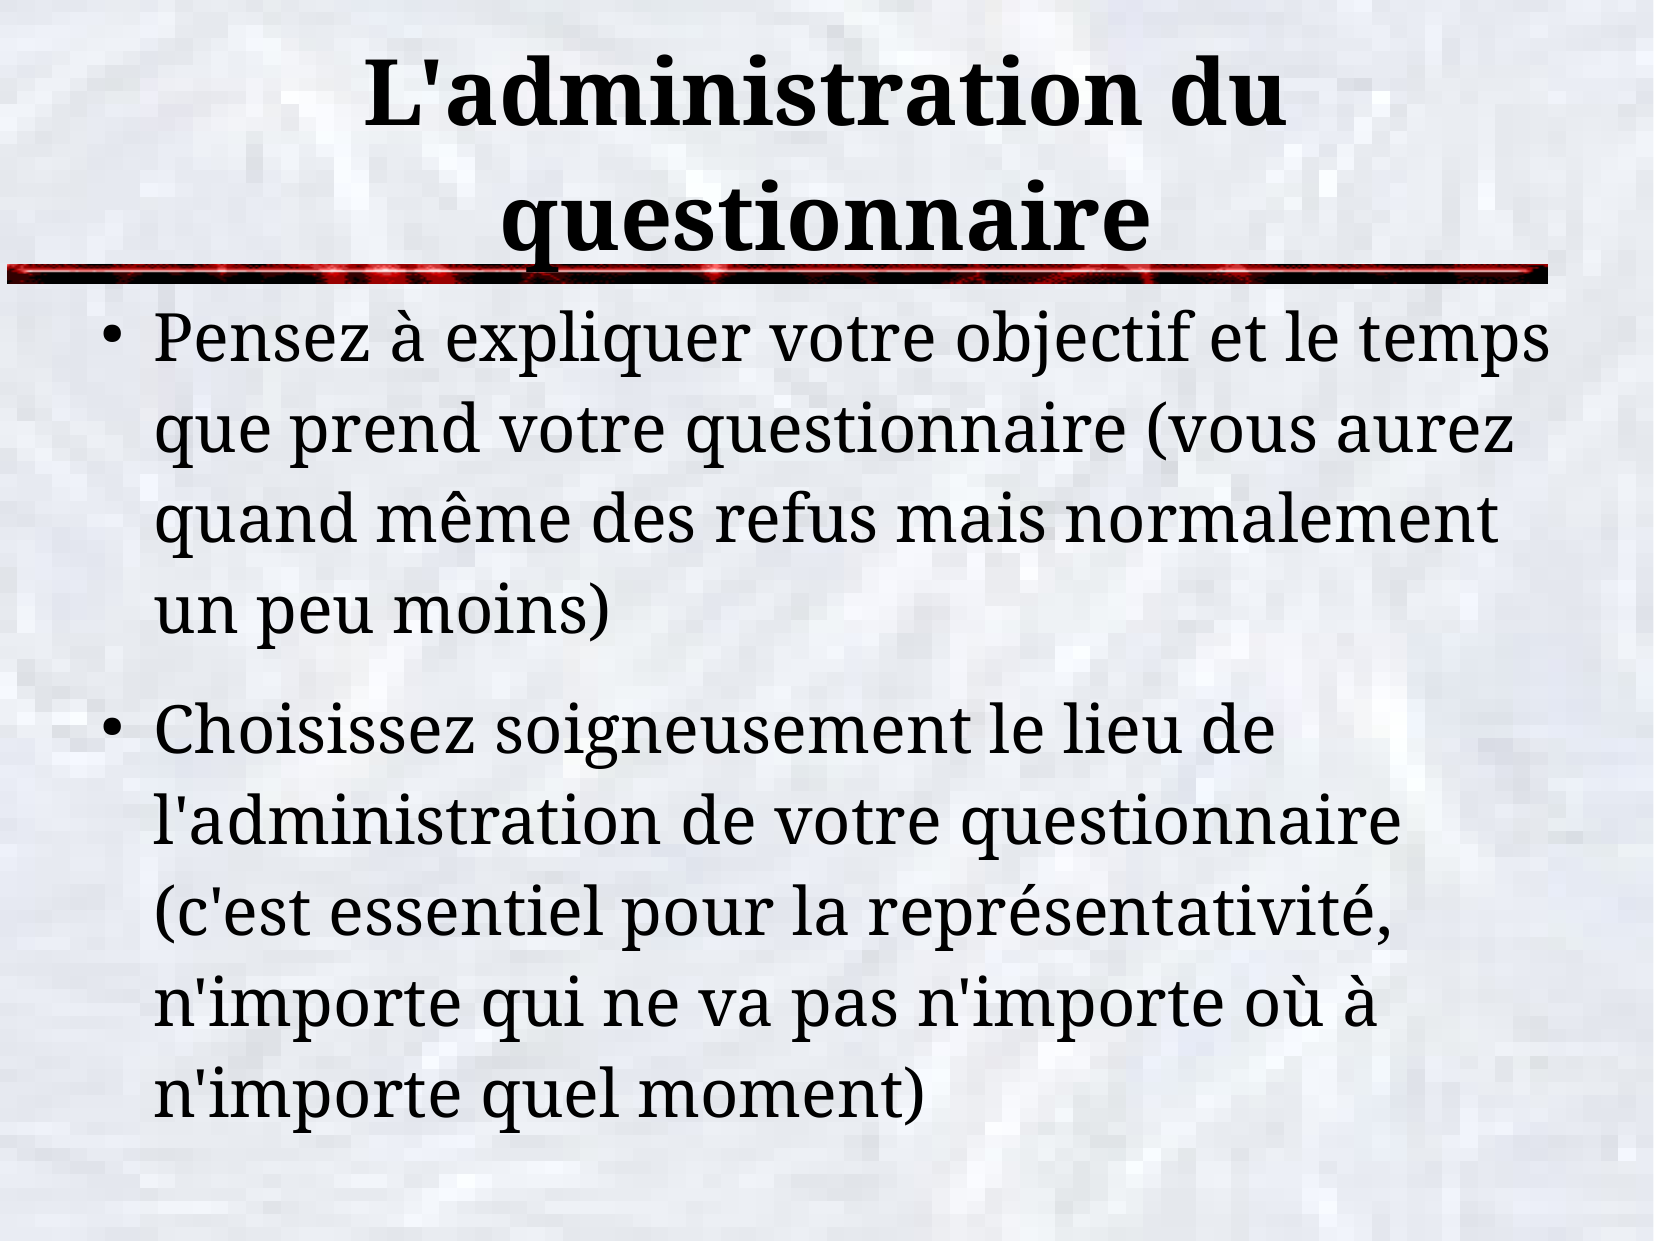

# L'administration du questionnaire
Pensez à expliquer votre objectif et le temps que prend votre questionnaire (vous aurez quand même des refus mais normalement un peu moins)
Choisissez soigneusement le lieu de l'administration de votre questionnaire (c'est essentiel pour la représentativité, n'importe qui ne va pas n'importe où à n'importe quel moment)